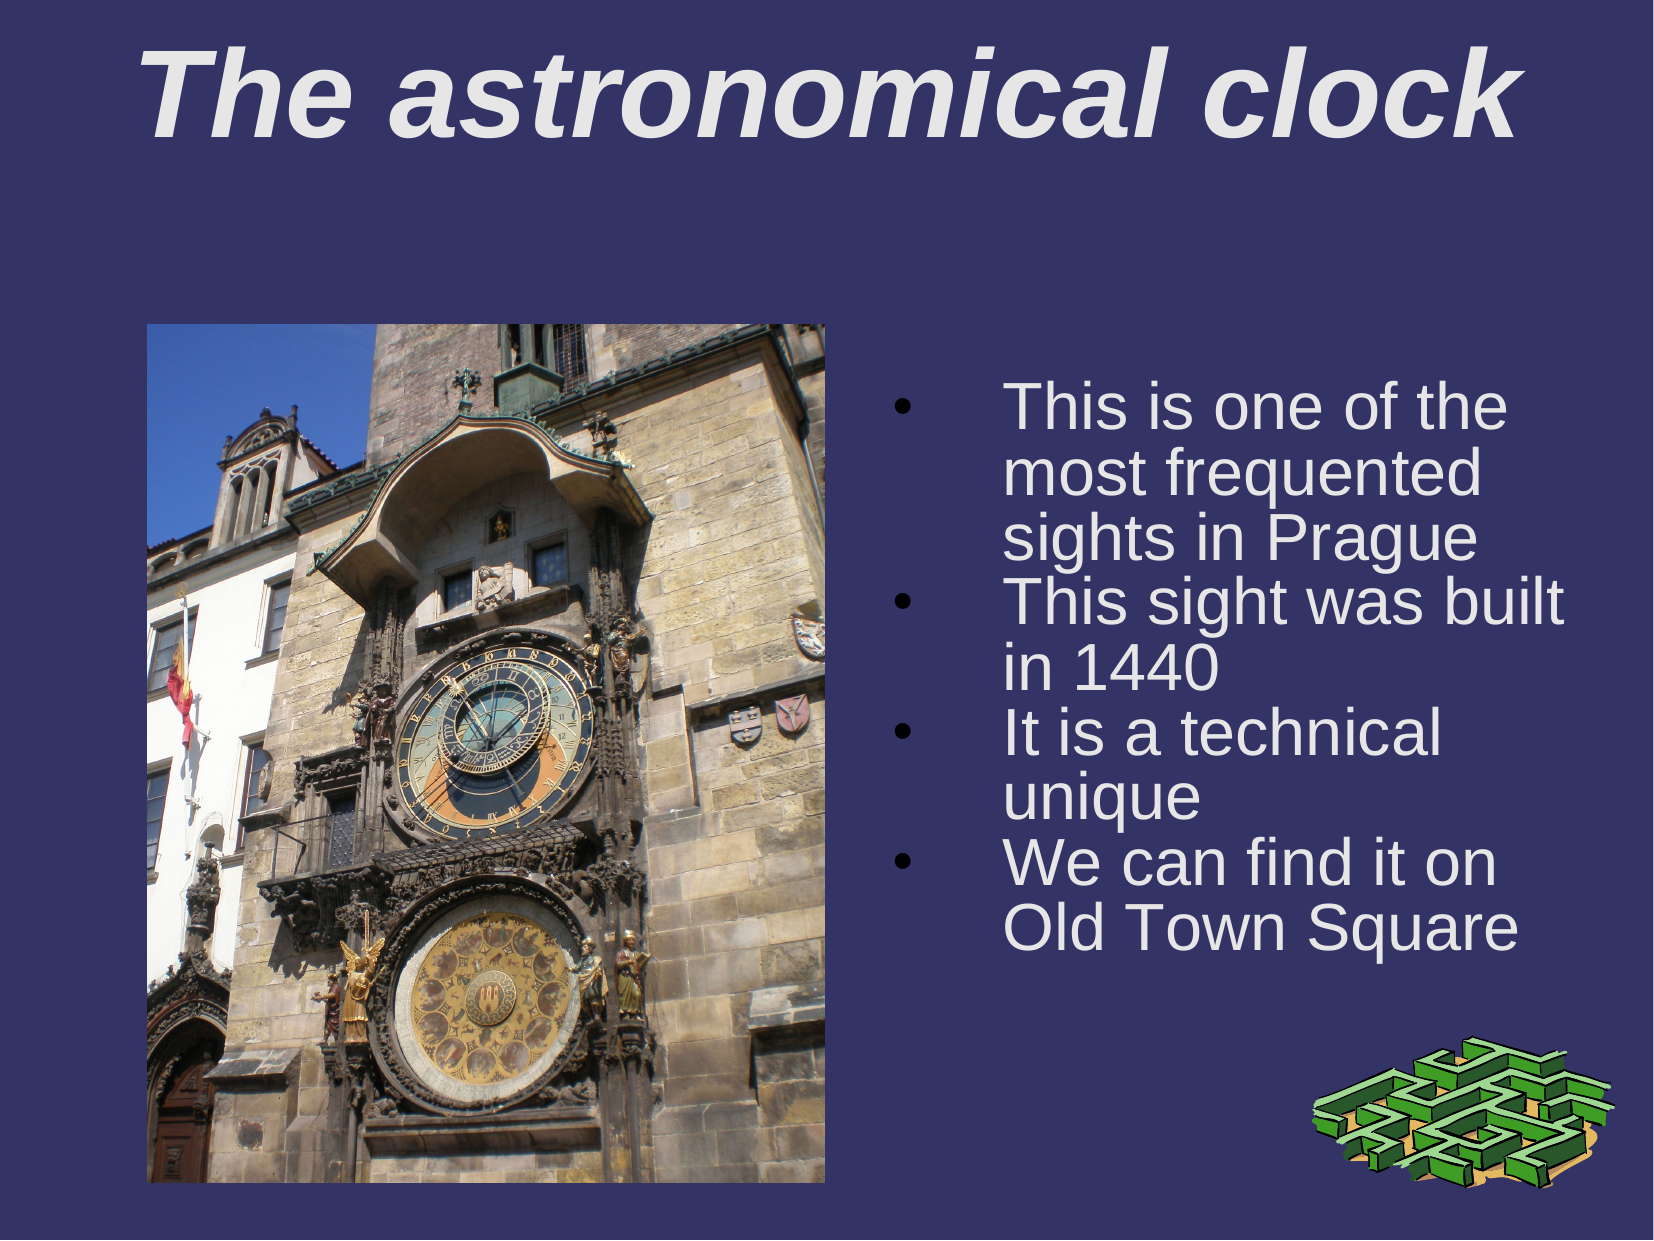

# The astronomical clock
This is one of the most frequented sights in Prague
This sight was built in 1440
It is a technical unique
We can find it on Old Town Square